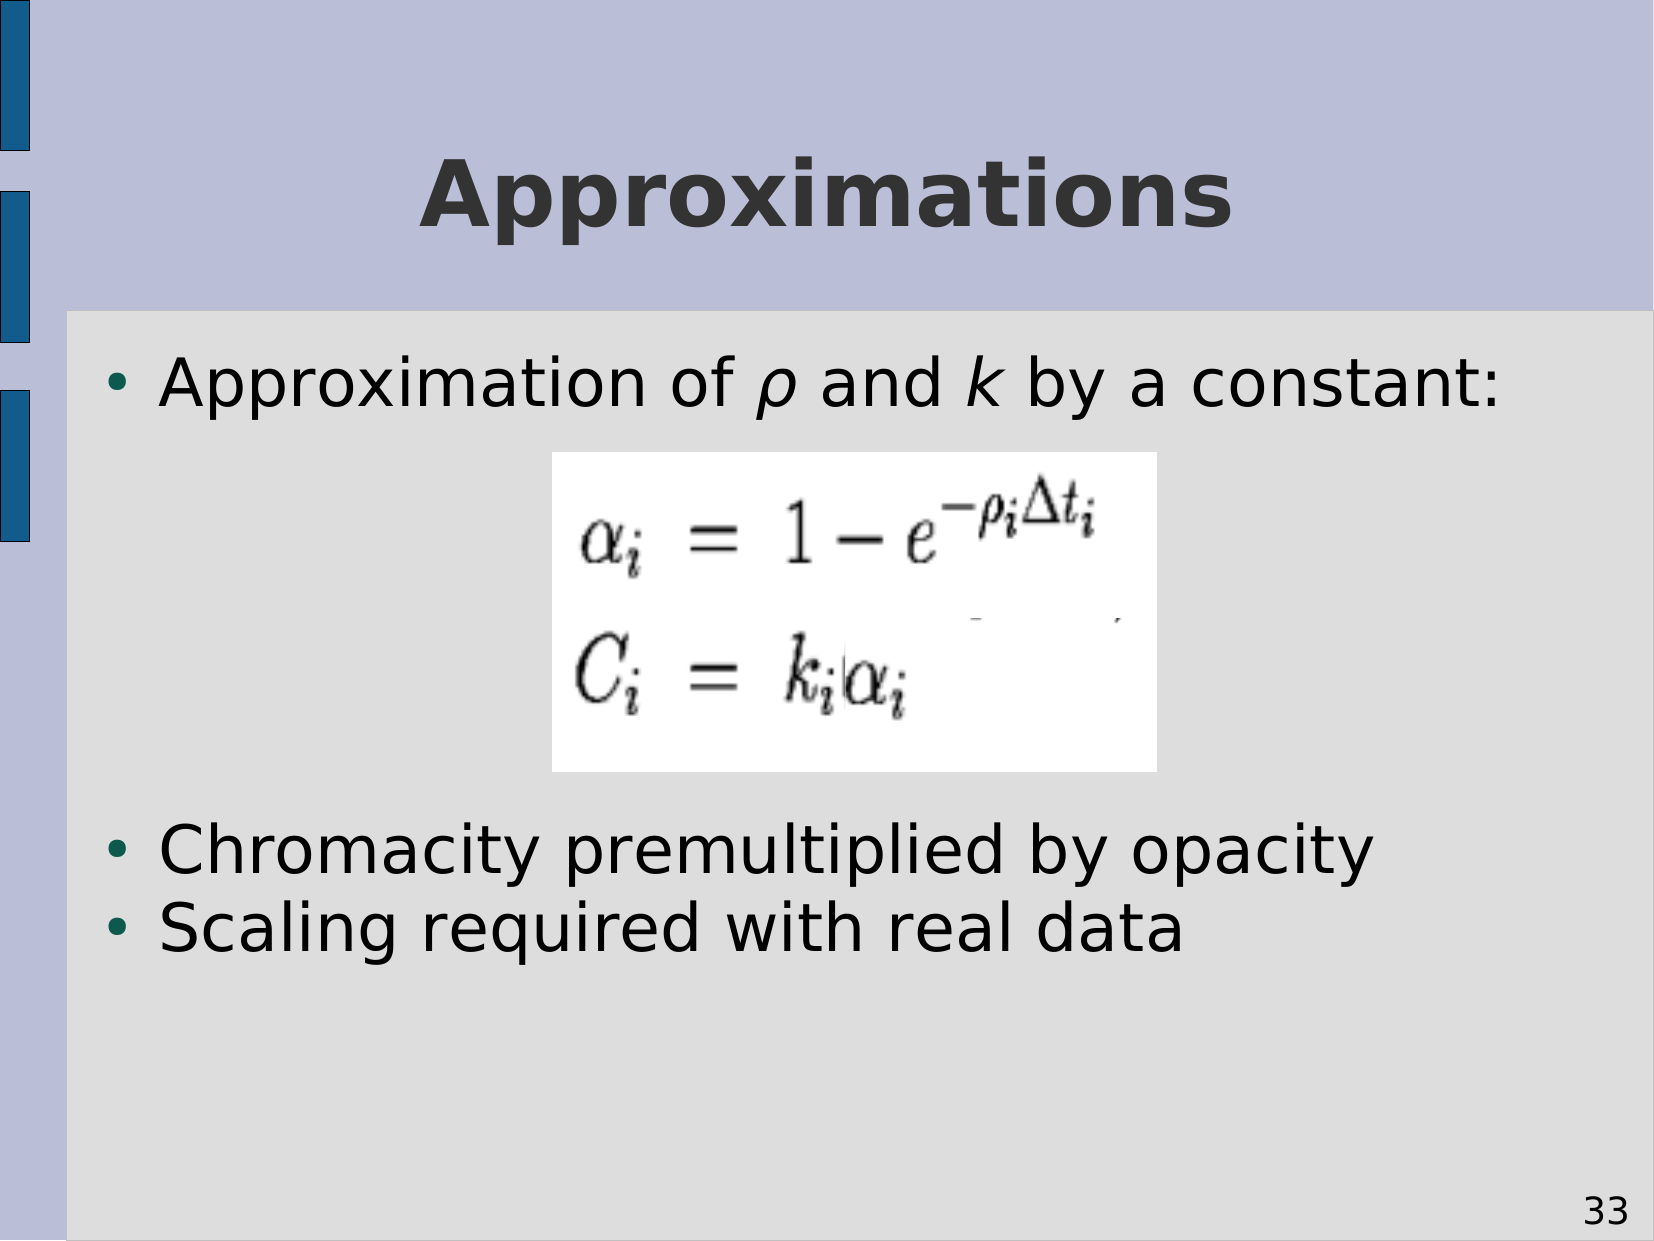

# Approximations
Approximation of ρ and k by a constant:
Chromacity premultiplied by opacity
Scaling required with real data